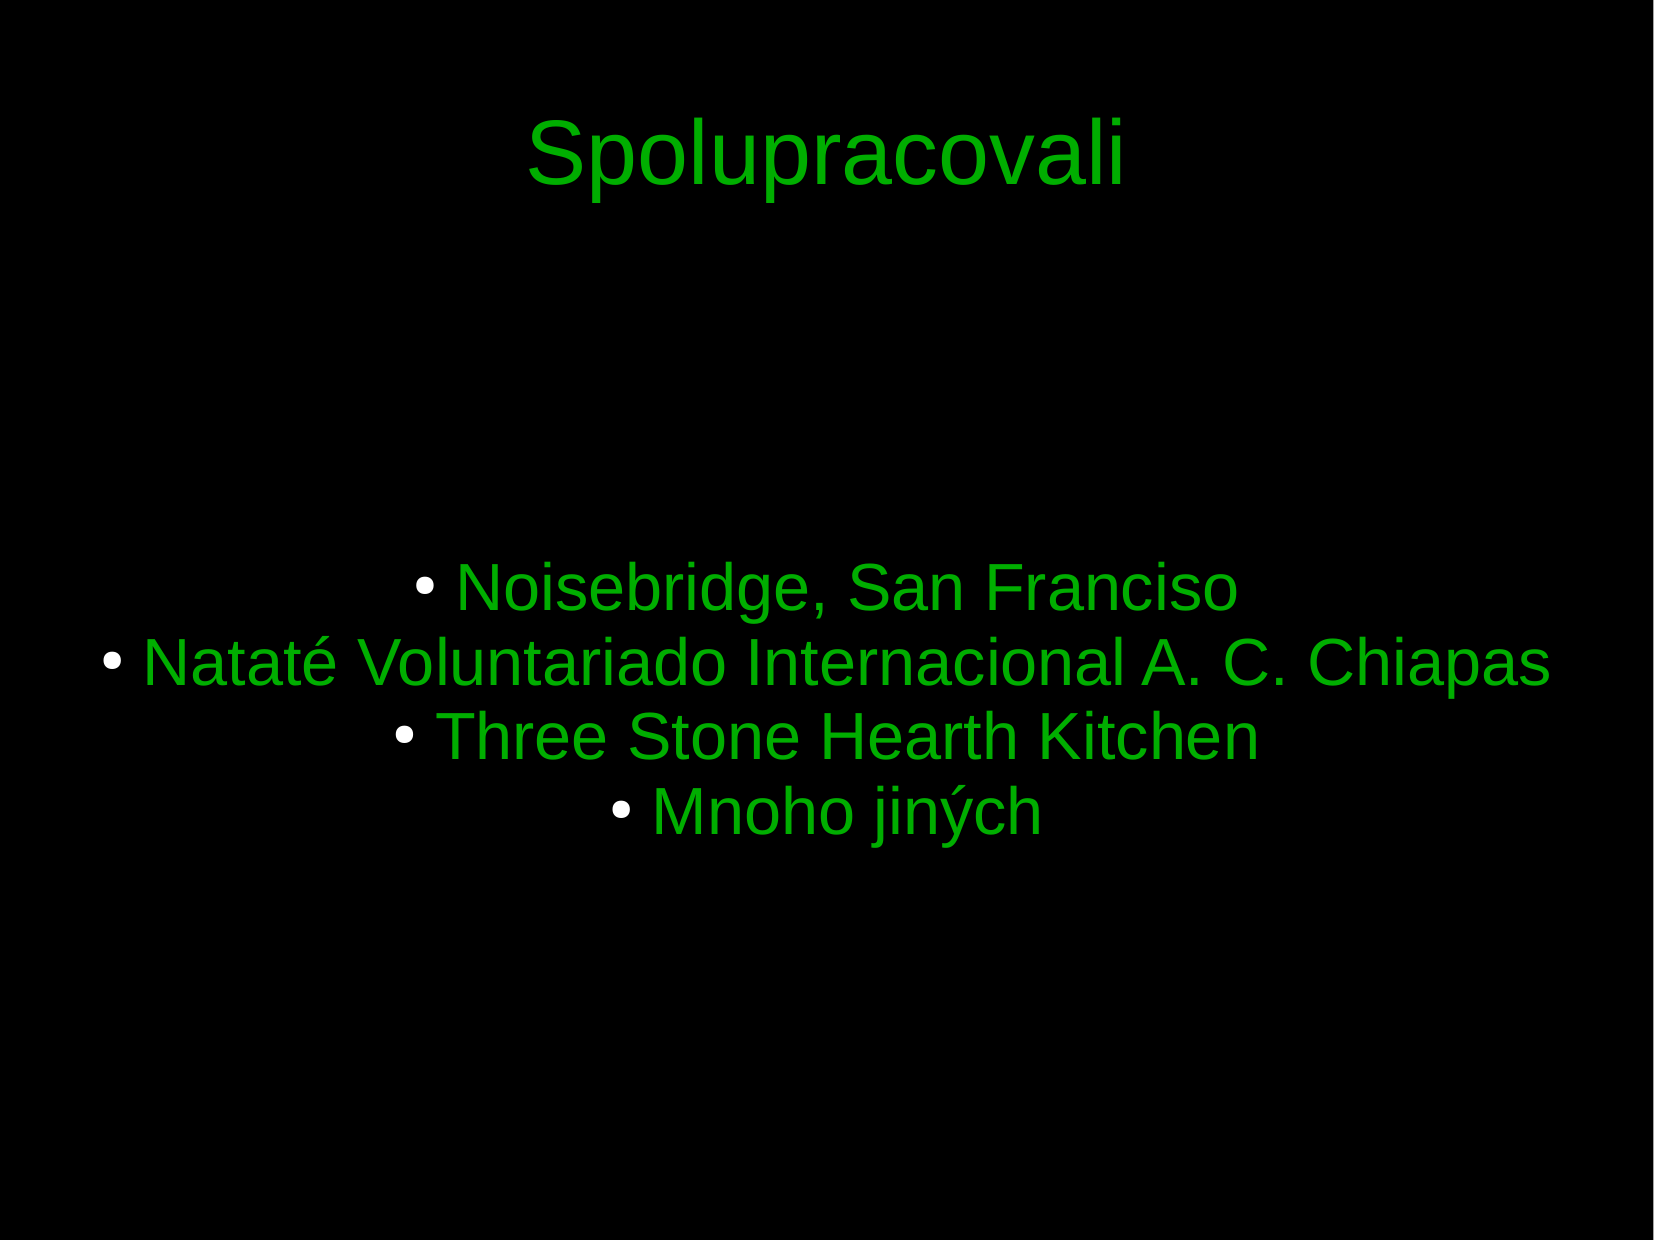

# Spolupracovali
 Noisebridge, San Franciso
 Nataté Voluntariado Internacional A. C. Chiapas
 Three Stone Hearth Kitchen
 Mnoho jiných